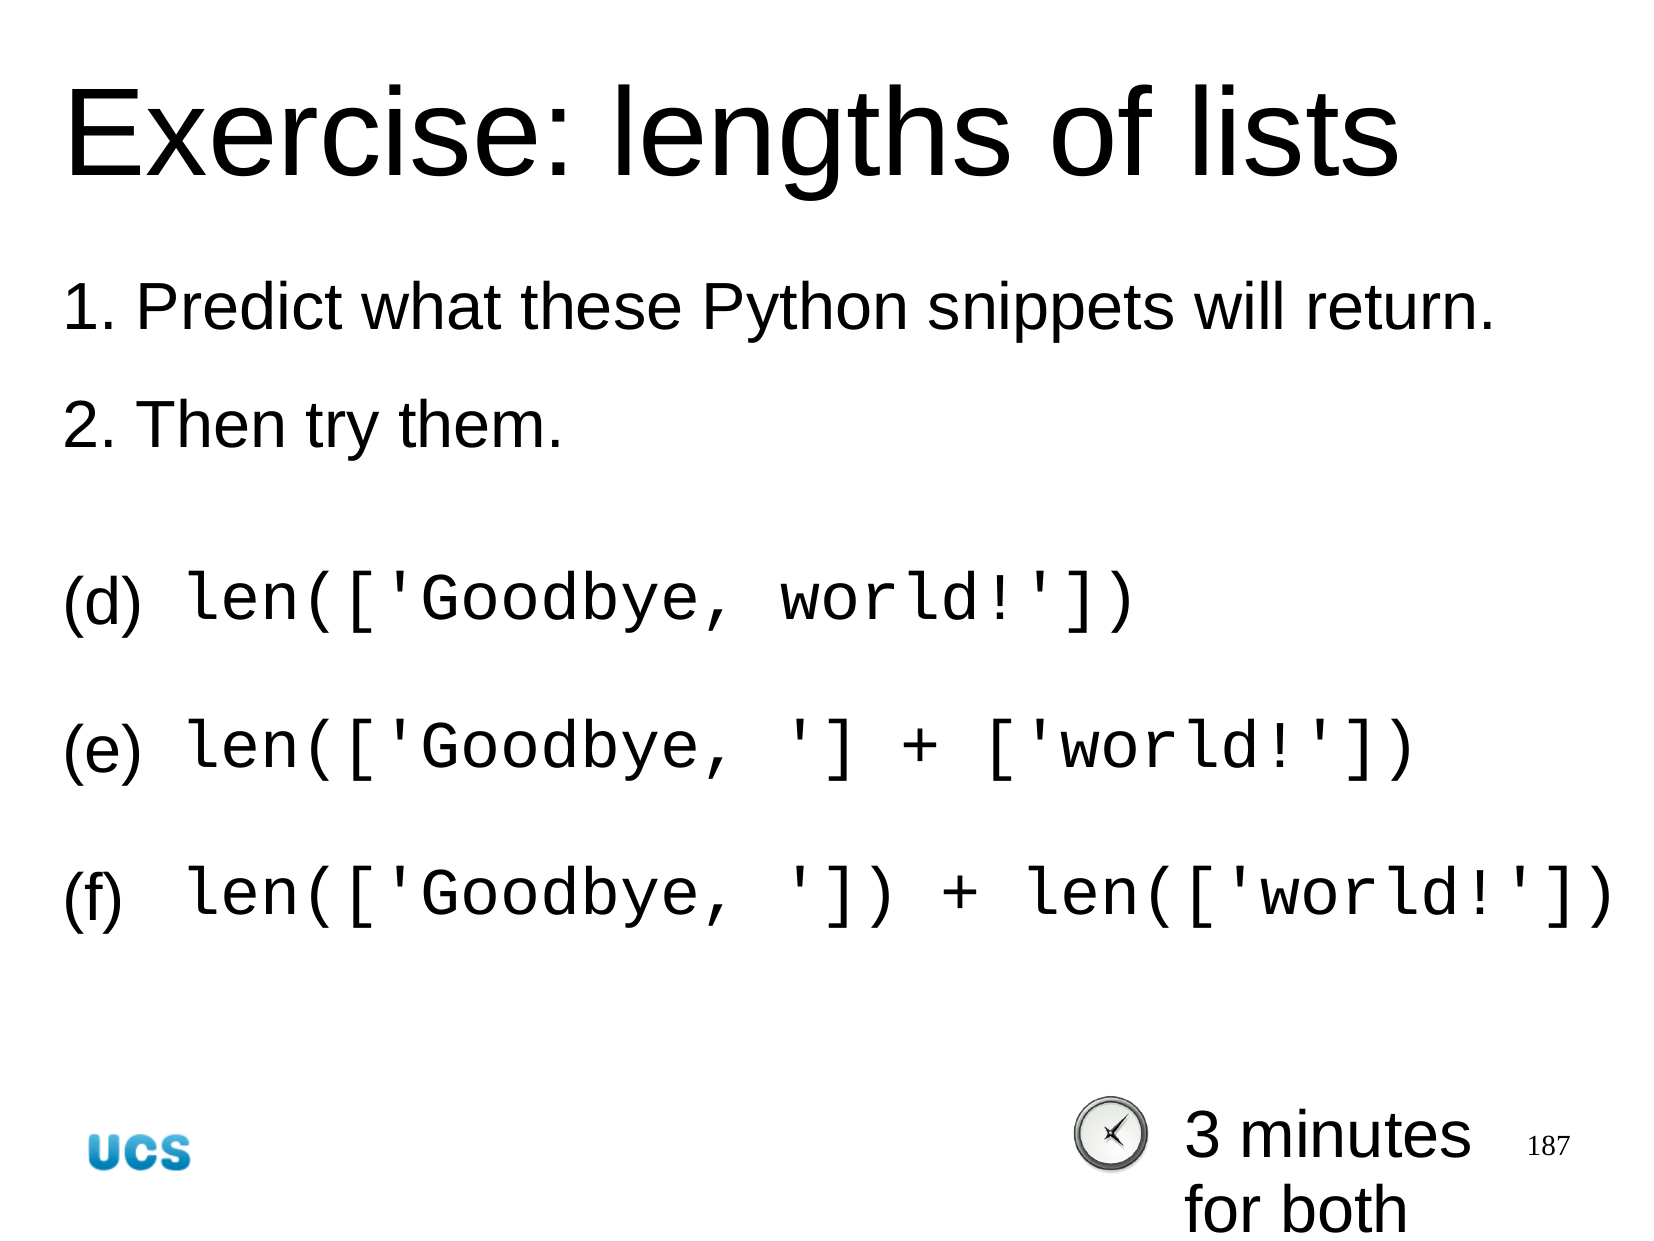

Exercise: lengths of lists
1.	Predict what these Python snippets will return.
2.	Then try them.
len([′Goodbye, world!′])
(d)
len([′Goodbye, ′] + [′world!′])
(e)
len([′Goodbye, ′]) + len([′world!′])
(f)
3 minutes
for both
187